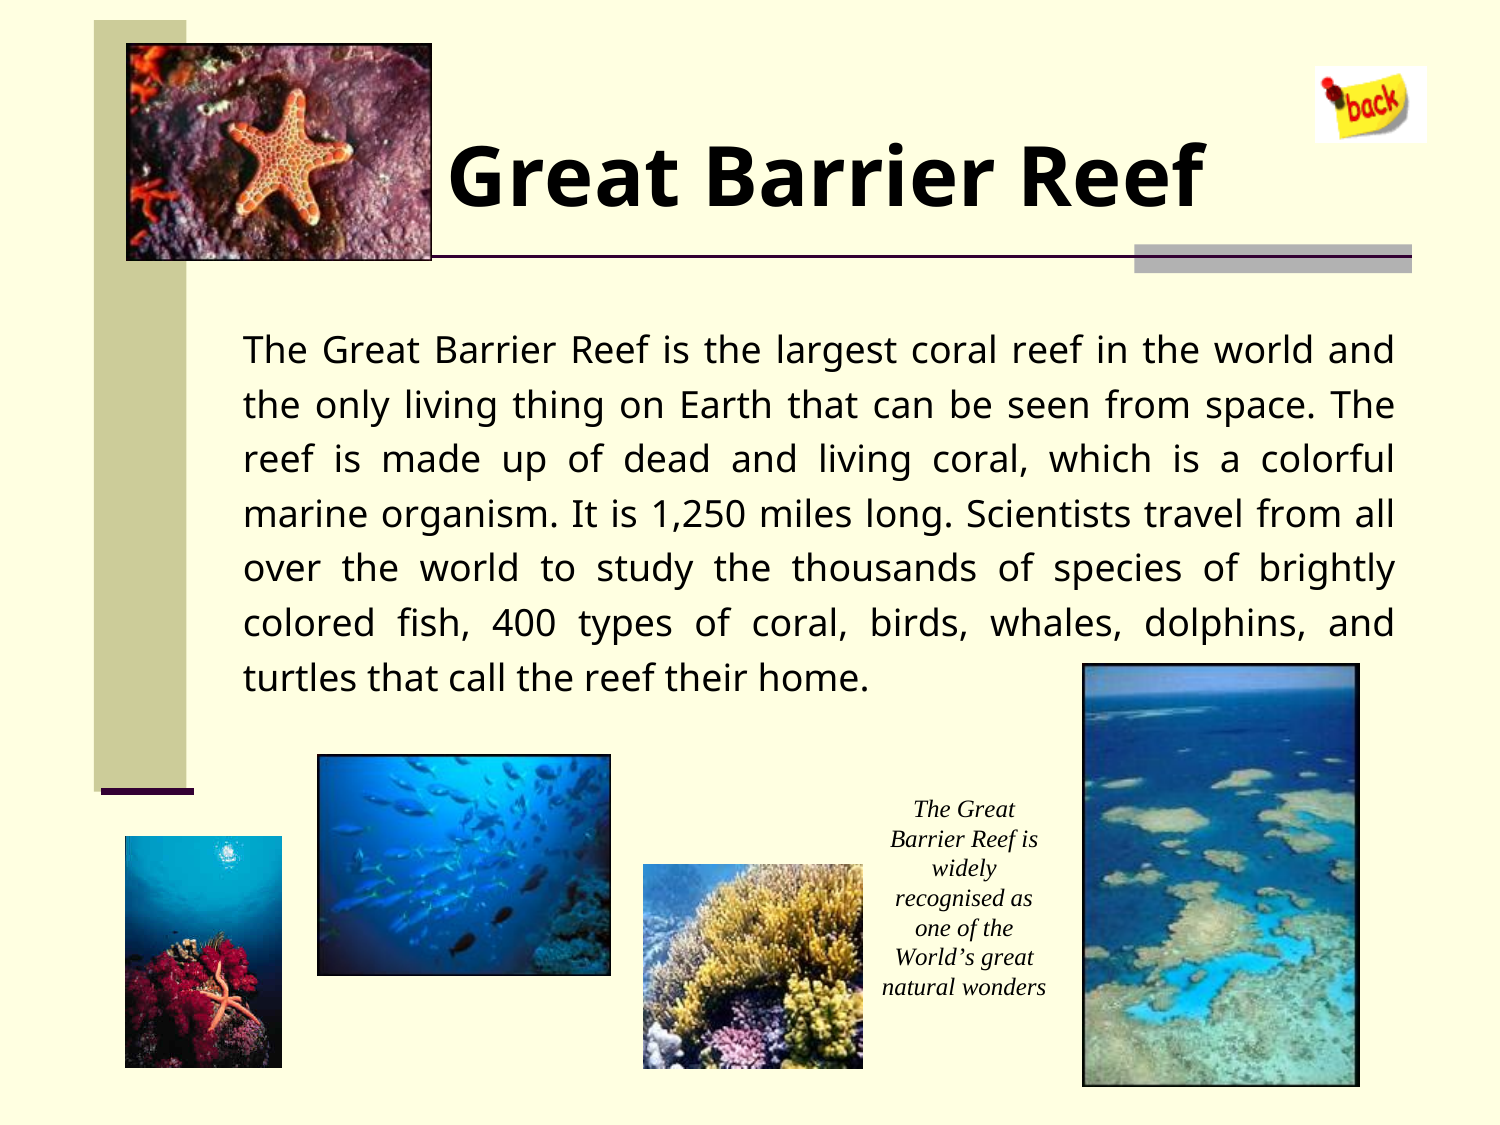

Great Barrier Reef
The Great Barrier Reef is the largest coral reef in the world and the only living thing on Earth that can be seen from space. The reef is made up of dead and living coral, which is a colorful marine organism. It is 1,250 miles long. Scientists travel from all over the world to study the thousands of species of brightly colored fish, 400 types of coral, birds, whales, dolphins, and turtles that call the reef their home.
The Great Barrier Reef is widely recognised as one of the World’s great natural wonders